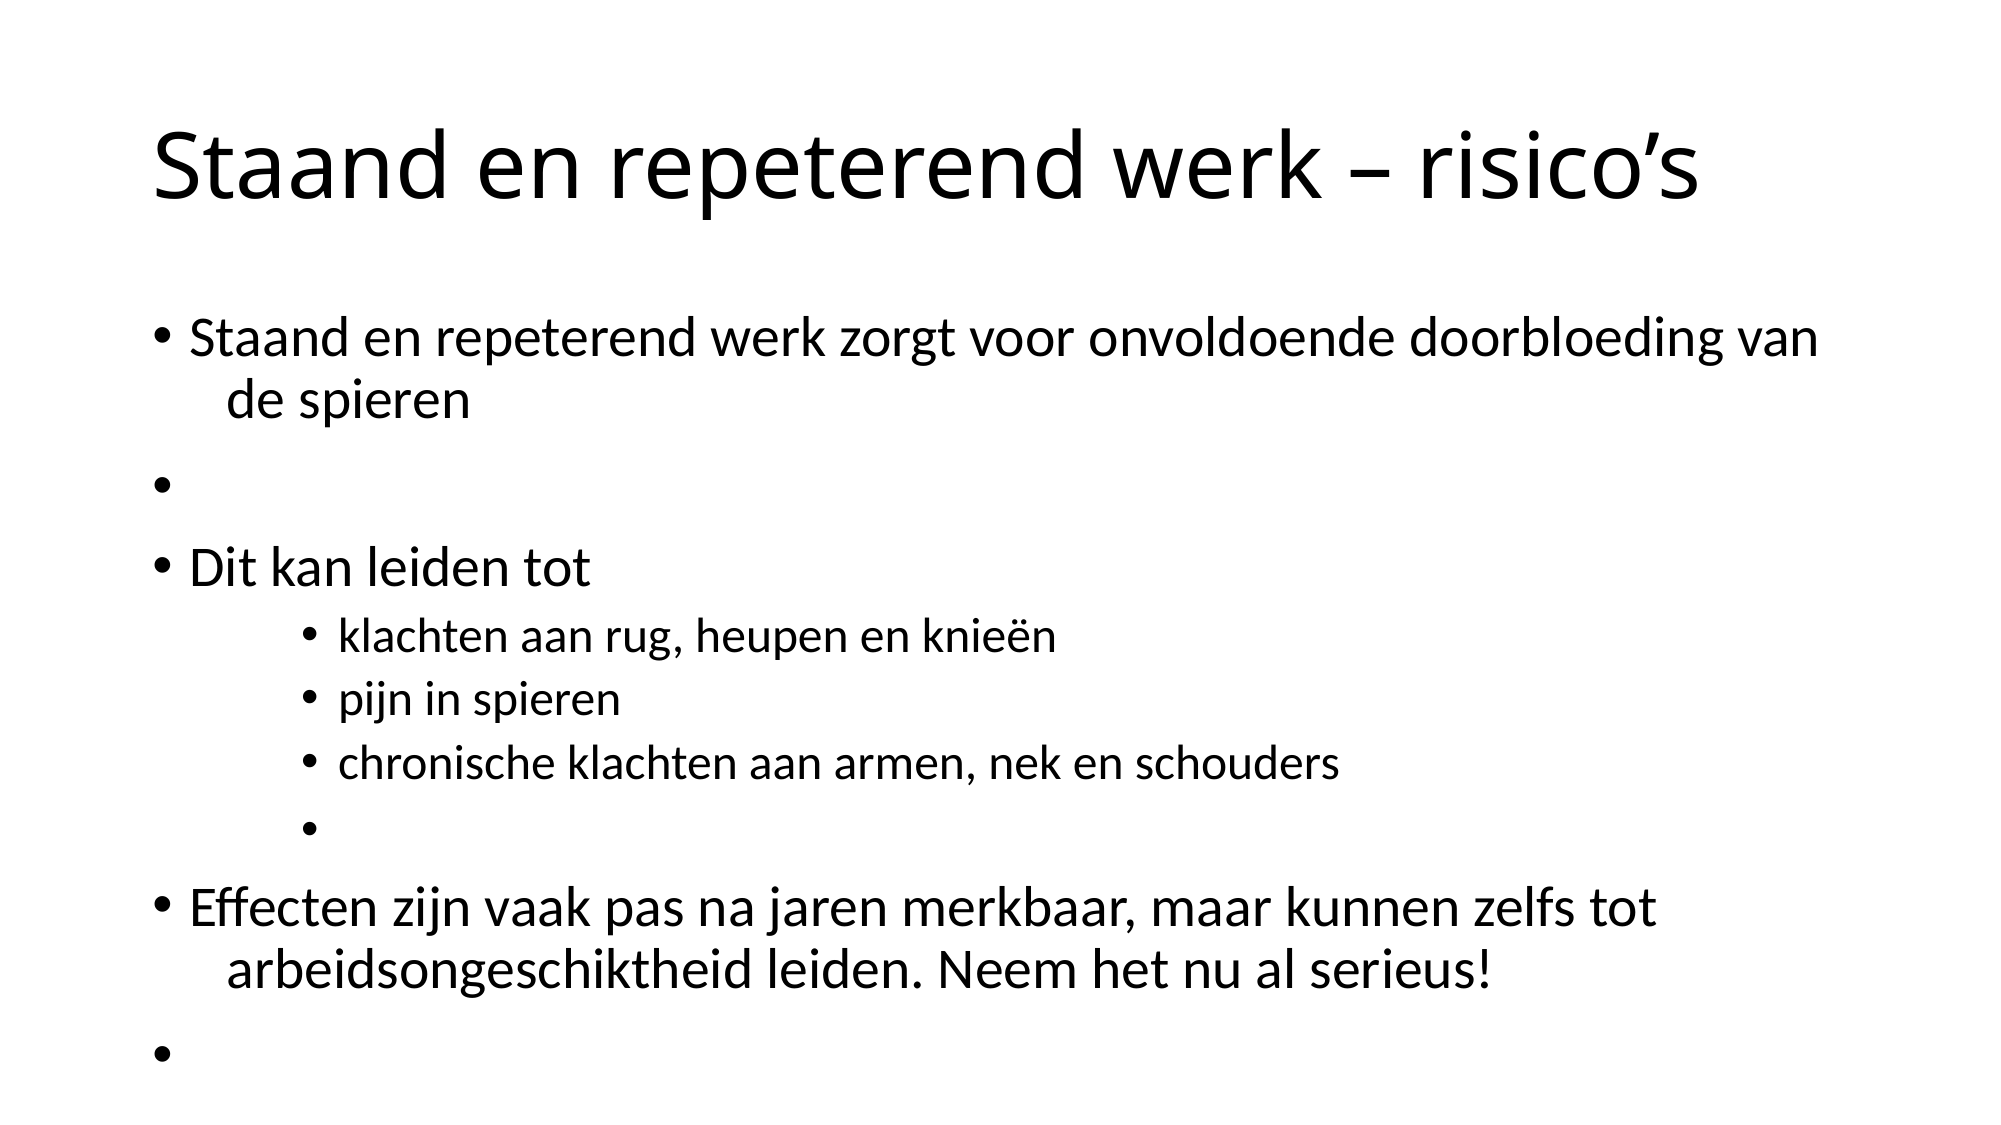

# Staand en repeterend werk – risico’s
Staand en repeterend werk zorgt voor onvoldoende doorbloeding van de spieren
Dit kan leiden tot
klachten aan rug, heupen en knieën
pijn in spieren
chronische klachten aan armen, nek en schouders
Effecten zijn vaak pas na jaren merkbaar, maar kunnen zelfs tot arbeidsongeschiktheid leiden. Neem het nu al serieus!